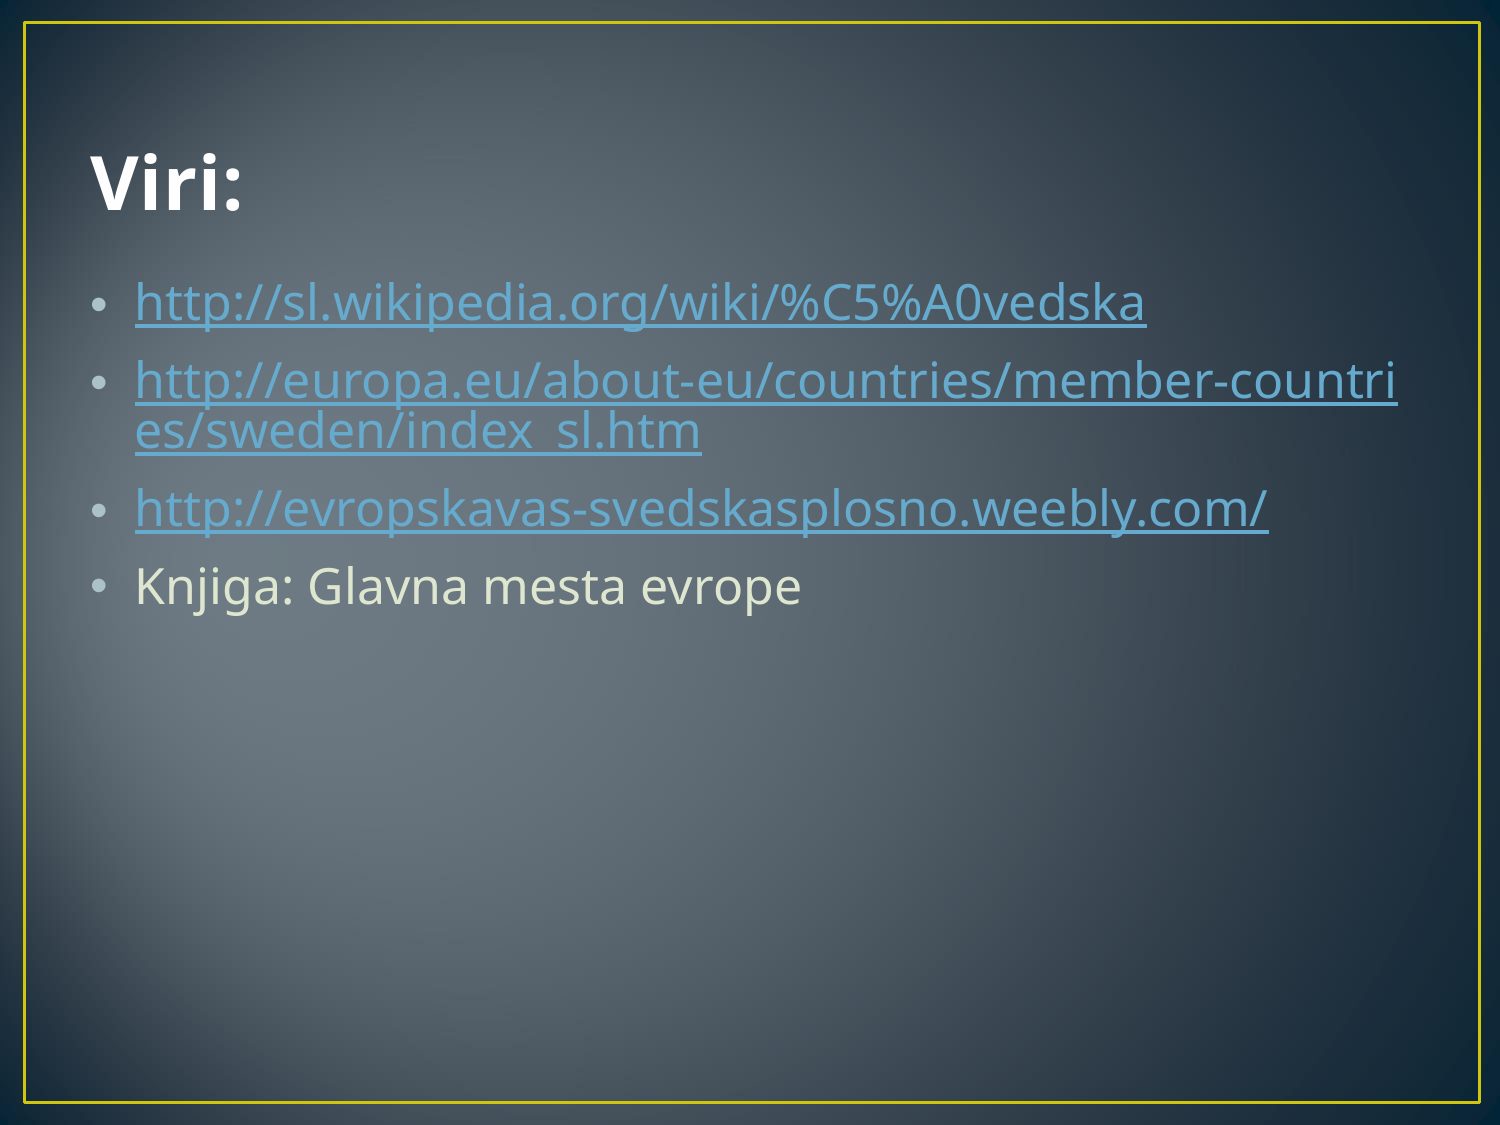

# Viri:
http://sl.wikipedia.org/wiki/%C5%A0vedska
http://europa.eu/about-eu/countries/member-countries/sweden/index_sl.htm
http://evropskavas-svedskasplosno.weebly.com/
Knjiga: Glavna mesta evrope